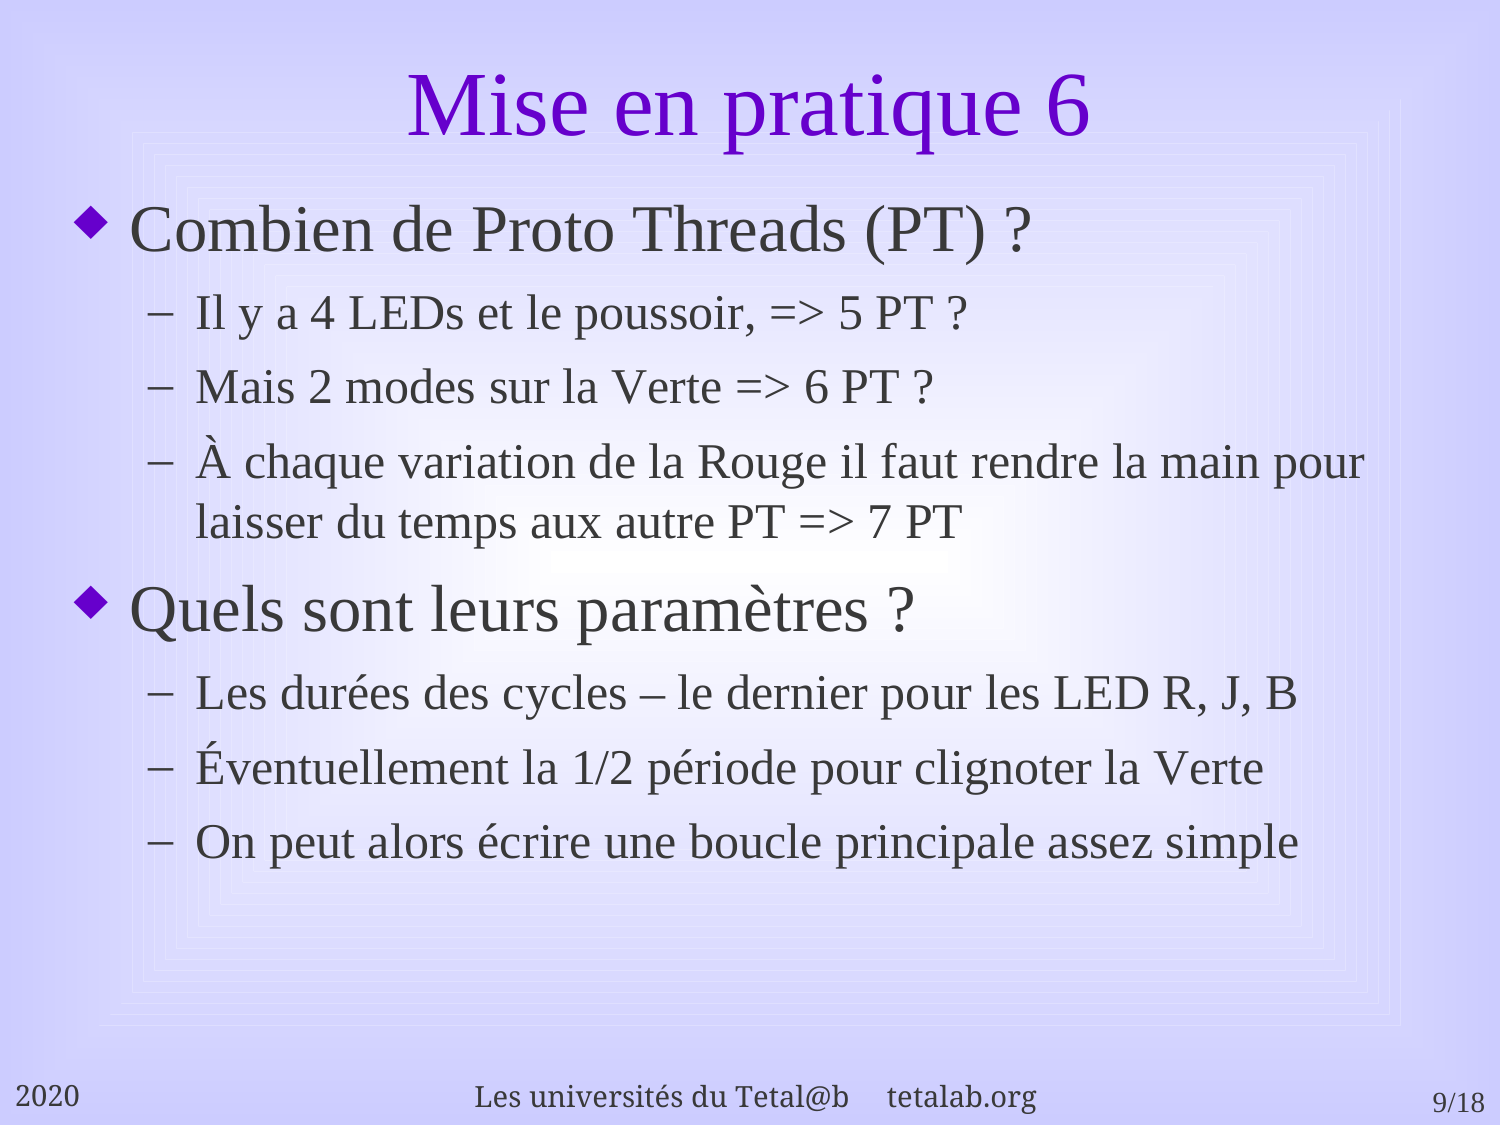

# Mise en pratique 6
Combien de Proto Threads (PT) ?
Il y a 4 LEDs et le poussoir, => 5 PT ?
Mais 2 modes sur la Verte => 6 PT ?
À chaque variation de la Rouge il faut rendre la main pour laisser du temps aux autre PT => 7 PT
Quels sont leurs paramètres ?
Les durées des cycles – le dernier pour les LED R, J, B
Éventuellement la 1/2 période pour clignoter la Verte
On peut alors écrire une boucle principale assez simple
2020
Les universités du Tetal@b tetalab.org
9